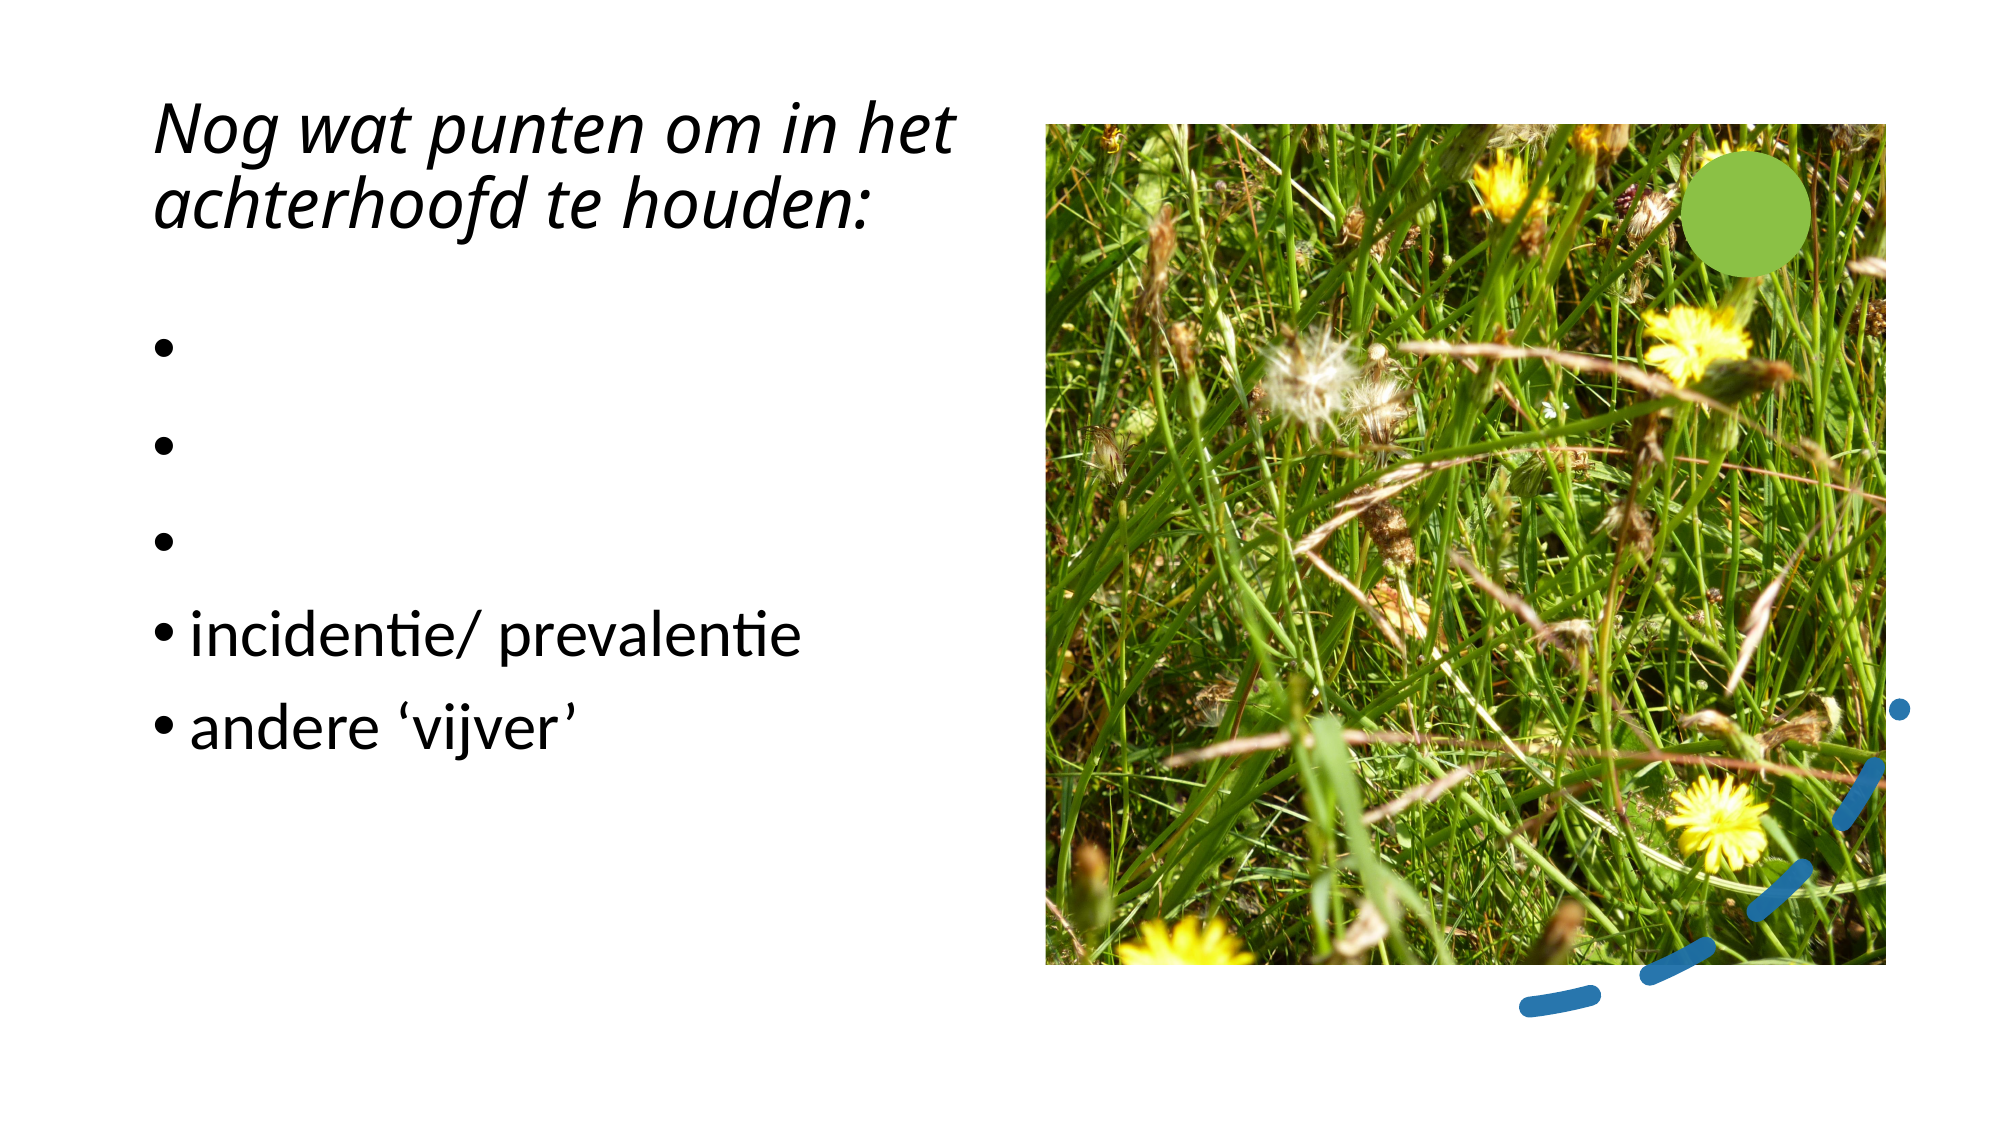

# Nog wat punten om in het achterhoofd te houden:
incidentie/ prevalentie
andere ‘vijver’